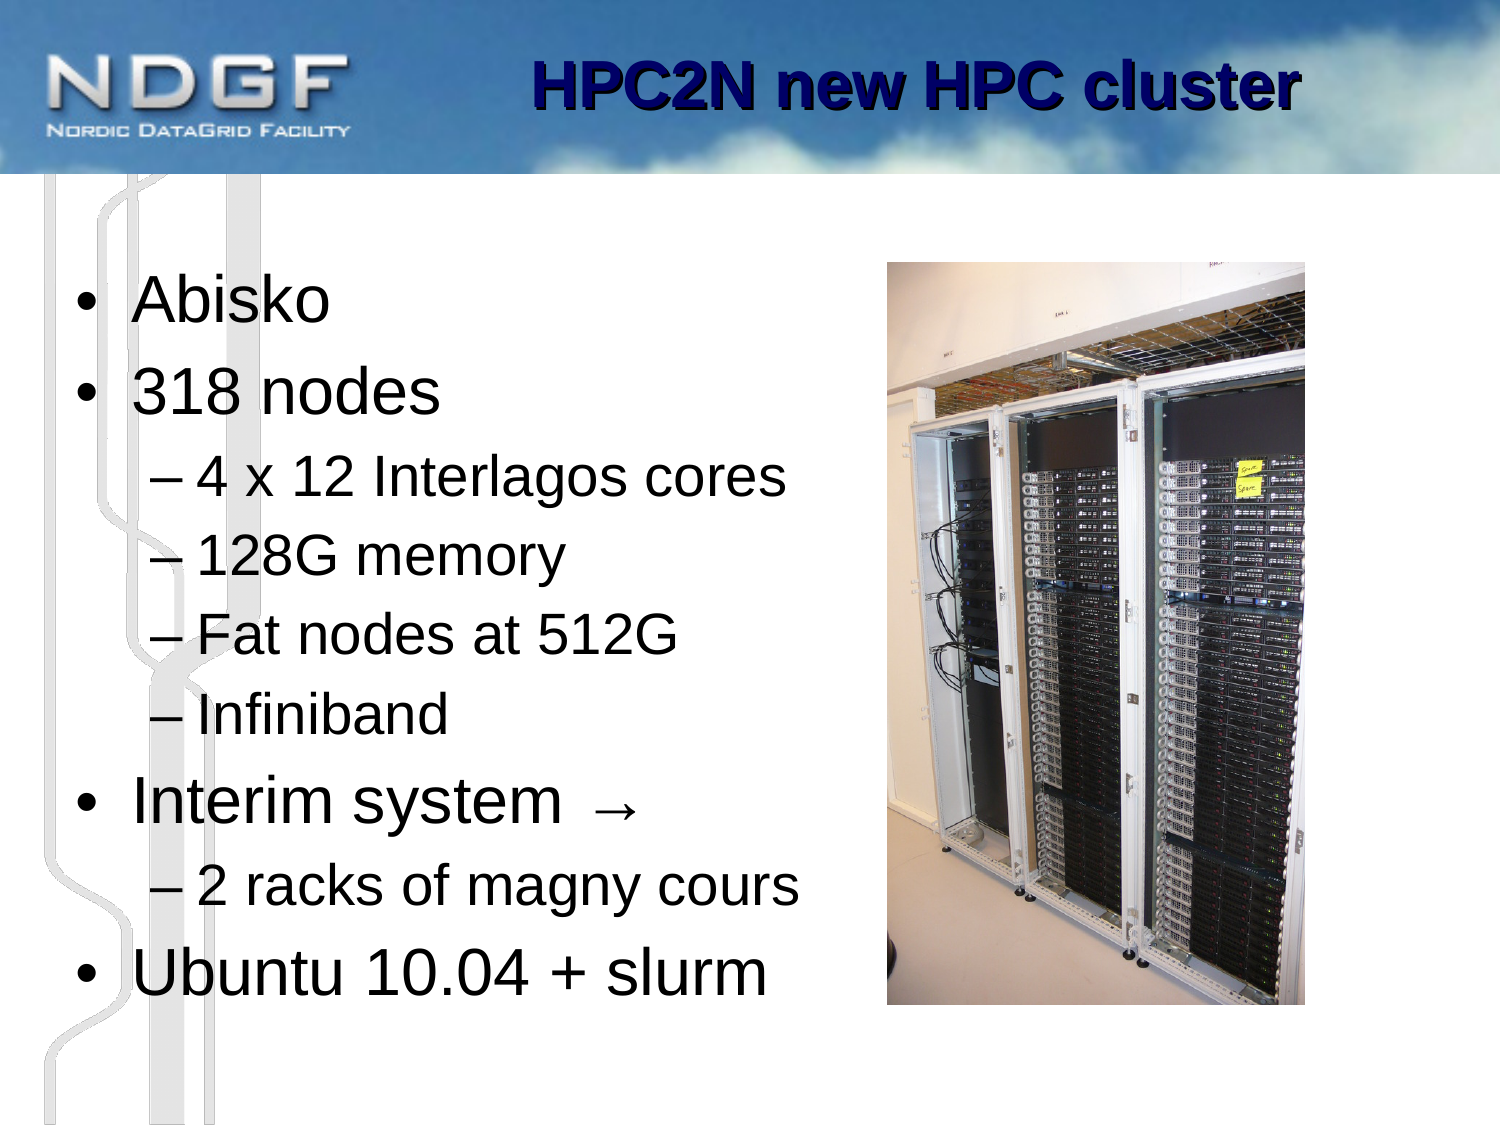

# HPC2N new HPC cluster
Abisko
318 nodes
4 x 12 Interlagos cores
128G memory
Fat nodes at 512G
Infiniband
Interim system →
2 racks of magny cours
Ubuntu 10.04 + slurm